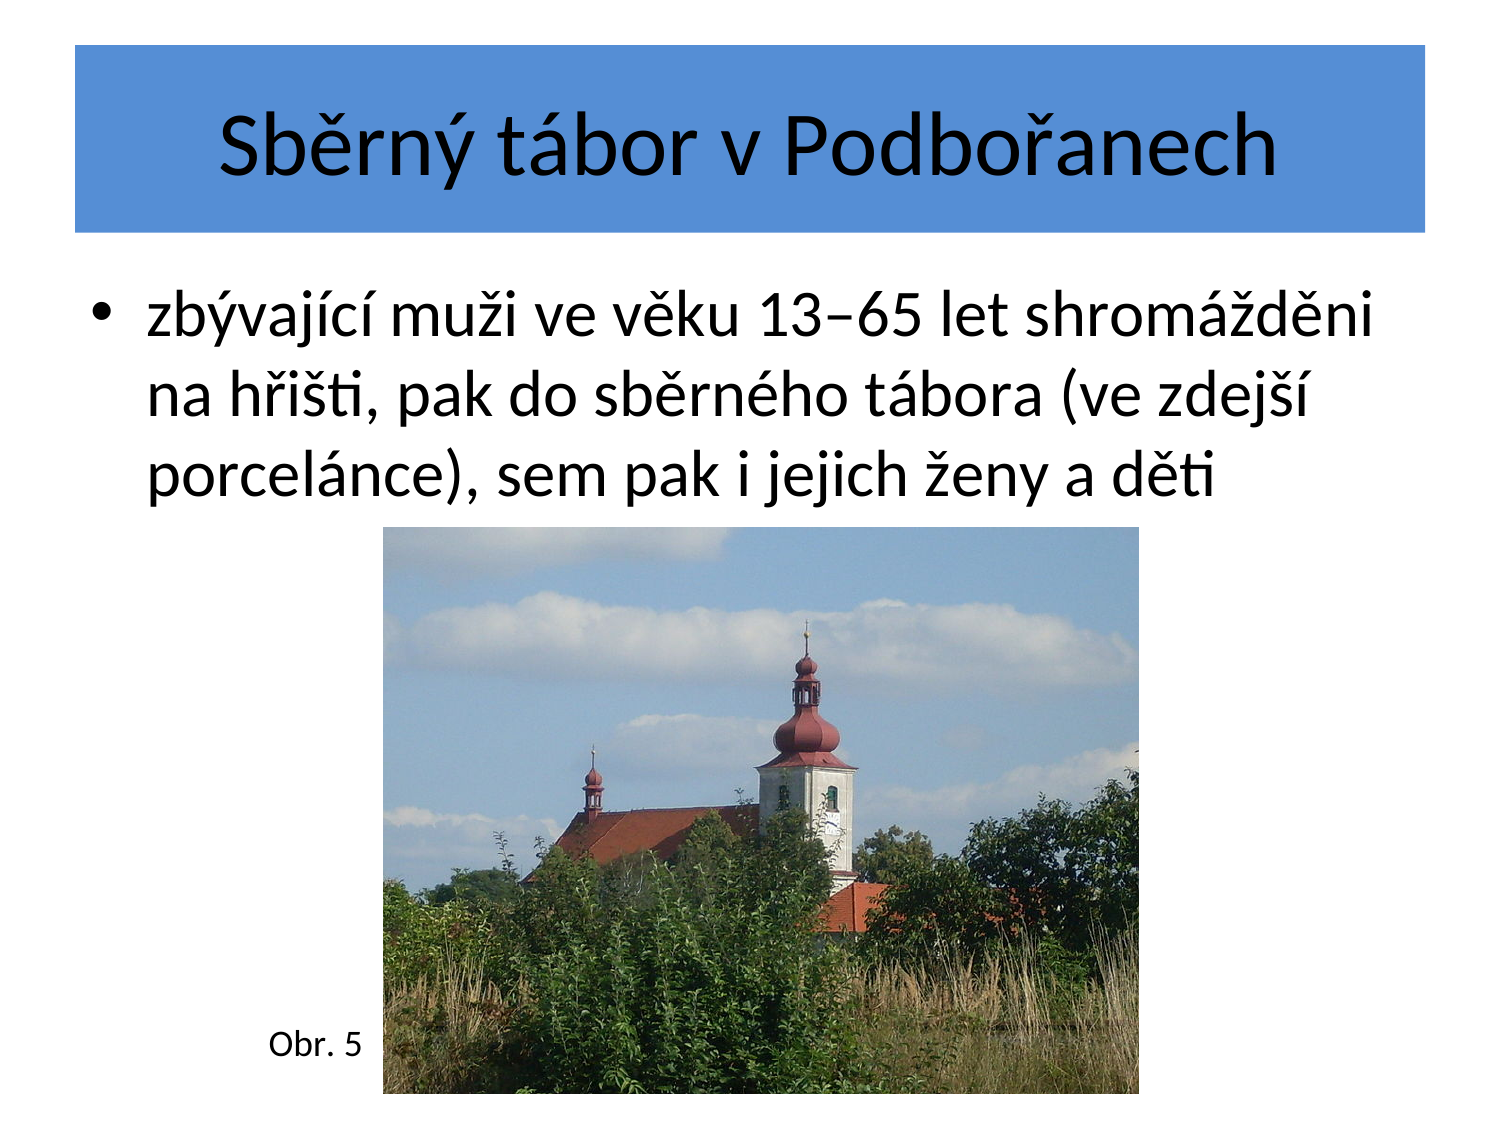

# Sběrný tábor v Podbořanech
zbývající muži ve věku 13–65 let shromážděni na hřišti, pak do sběrného tábora (ve zdejší porcelánce), sem pak i jejich ženy a děti
Obr. 5